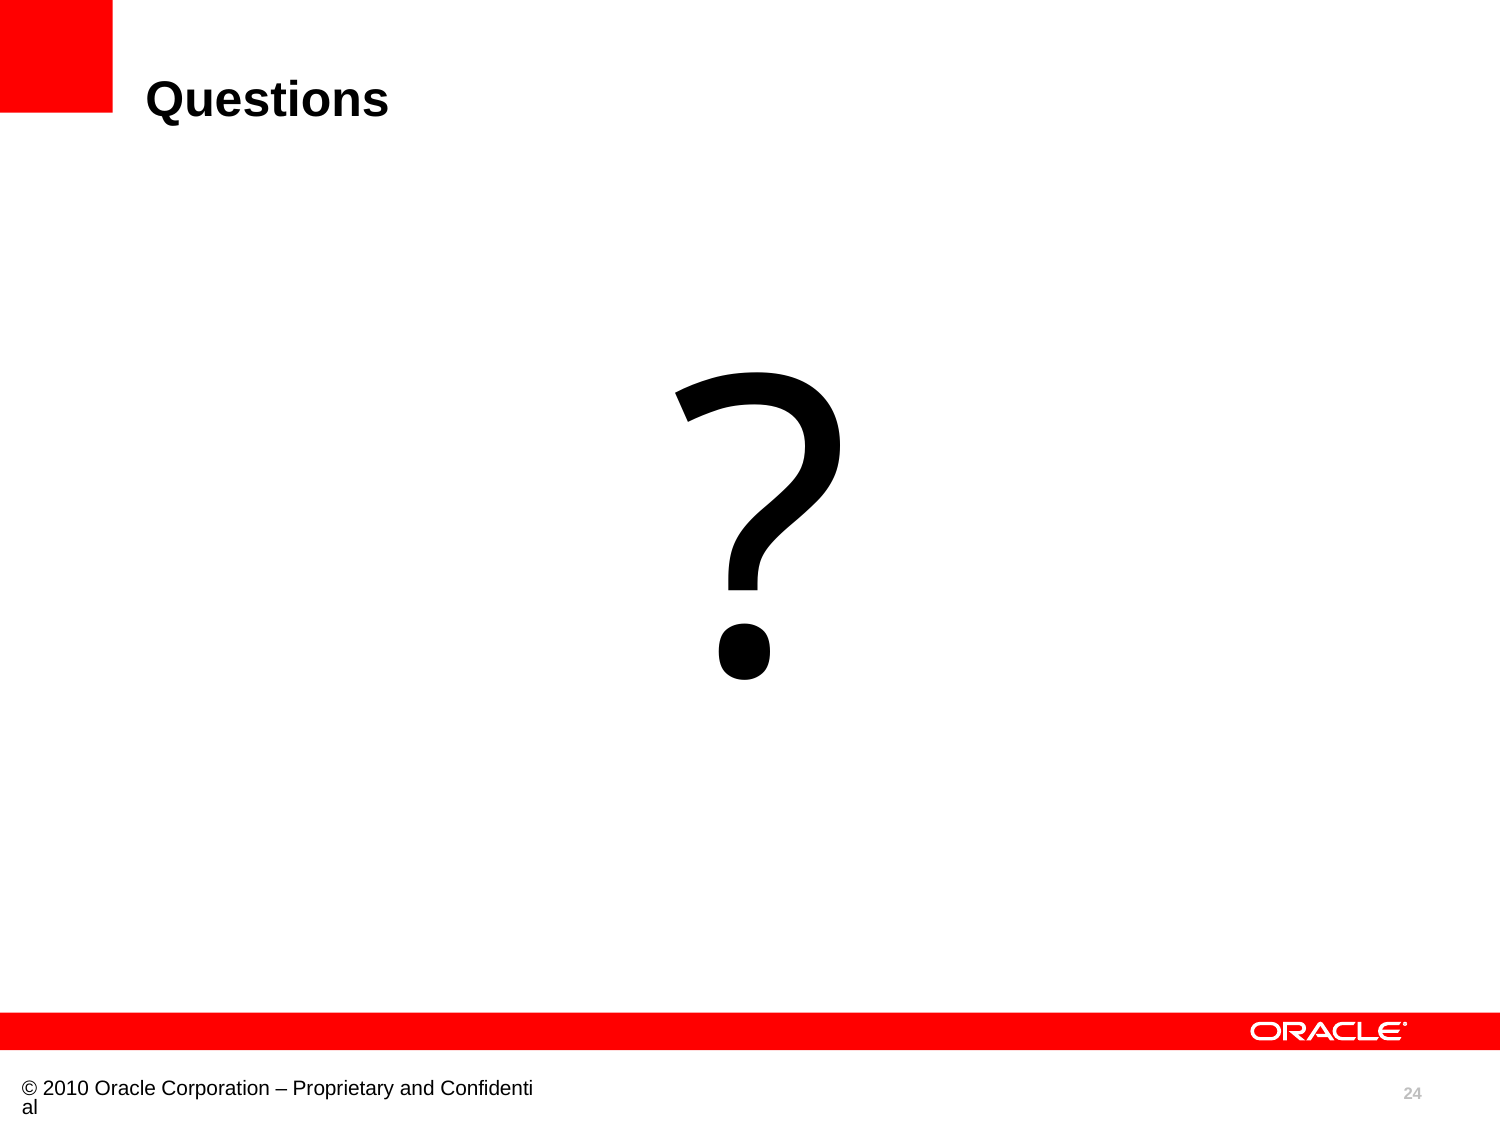

# Questions
?
© 2010 Oracle Corporation – Proprietary and Confidential